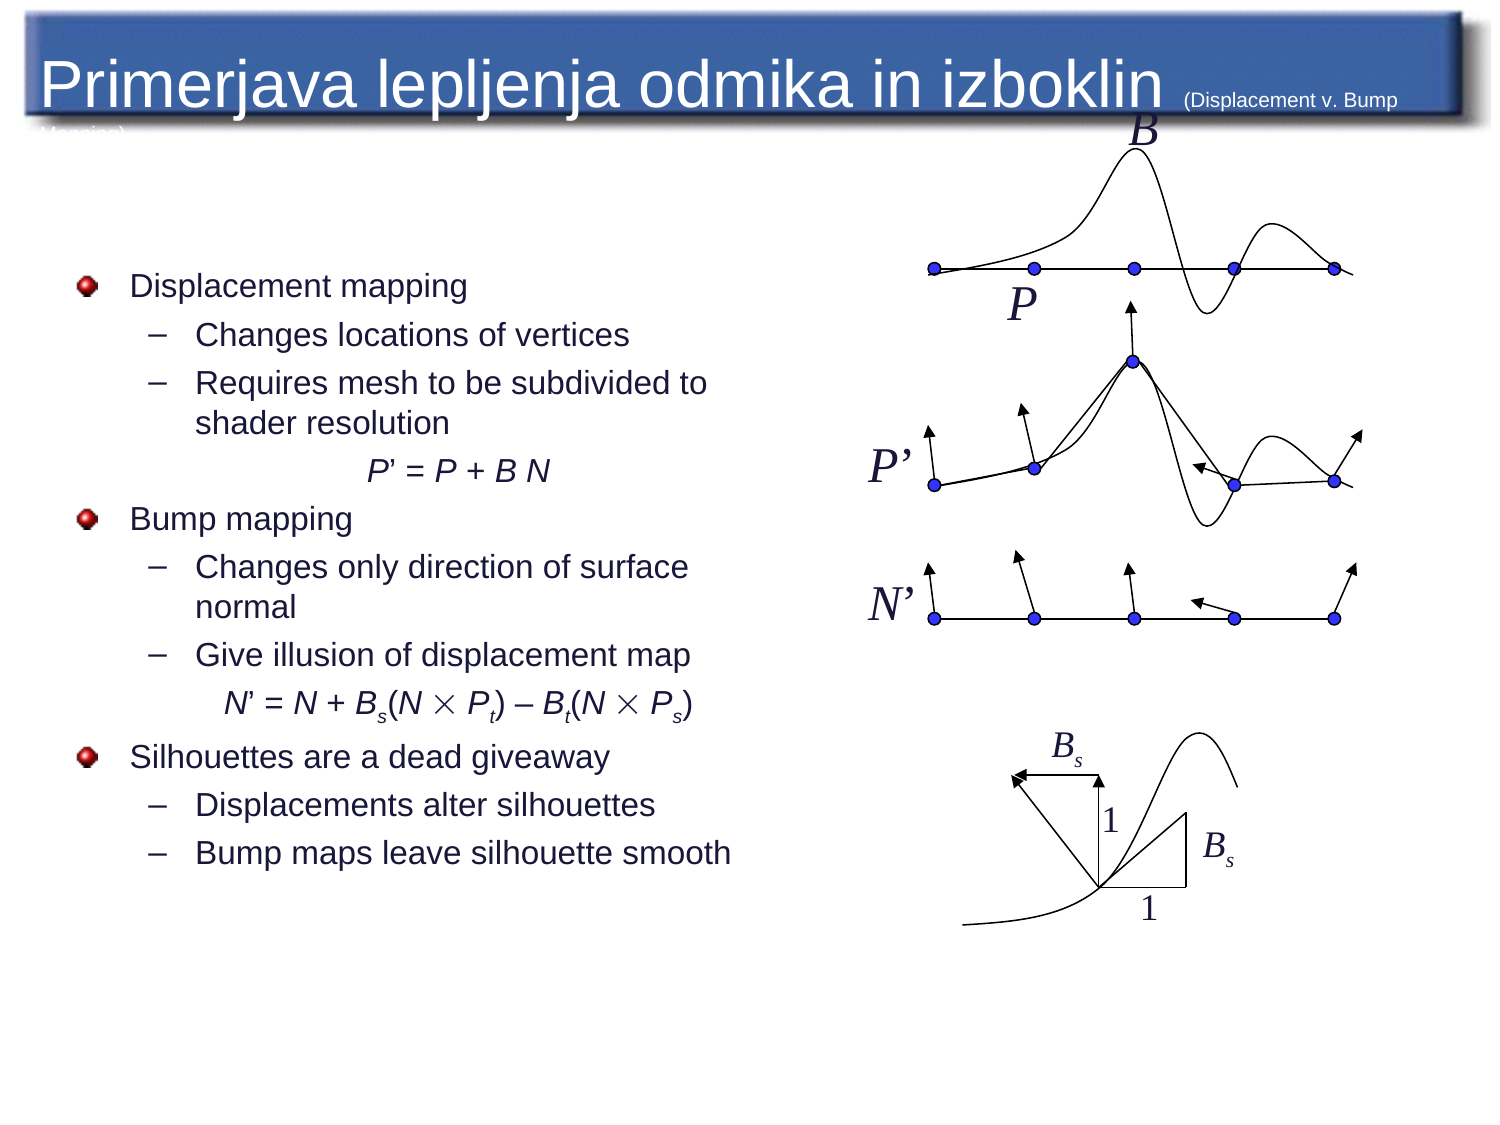

# Primerjava lepljenja odmika in izboklin (Displacement v. Bump Mapping)
B
Displacement mapping
Changes locations of vertices
Requires mesh to be subdivided to shader resolution
P’ = P + B N
Bump mapping
Changes only direction of surface normal
Give illusion of displacement map
N’ = N + Bs(N  Pt) – Bt(N  Ps)
Silhouettes are a dead giveaway
Displacements alter silhouettes
Bump maps leave silhouette smooth
P
P’
N’
Bs
1
Bs
1